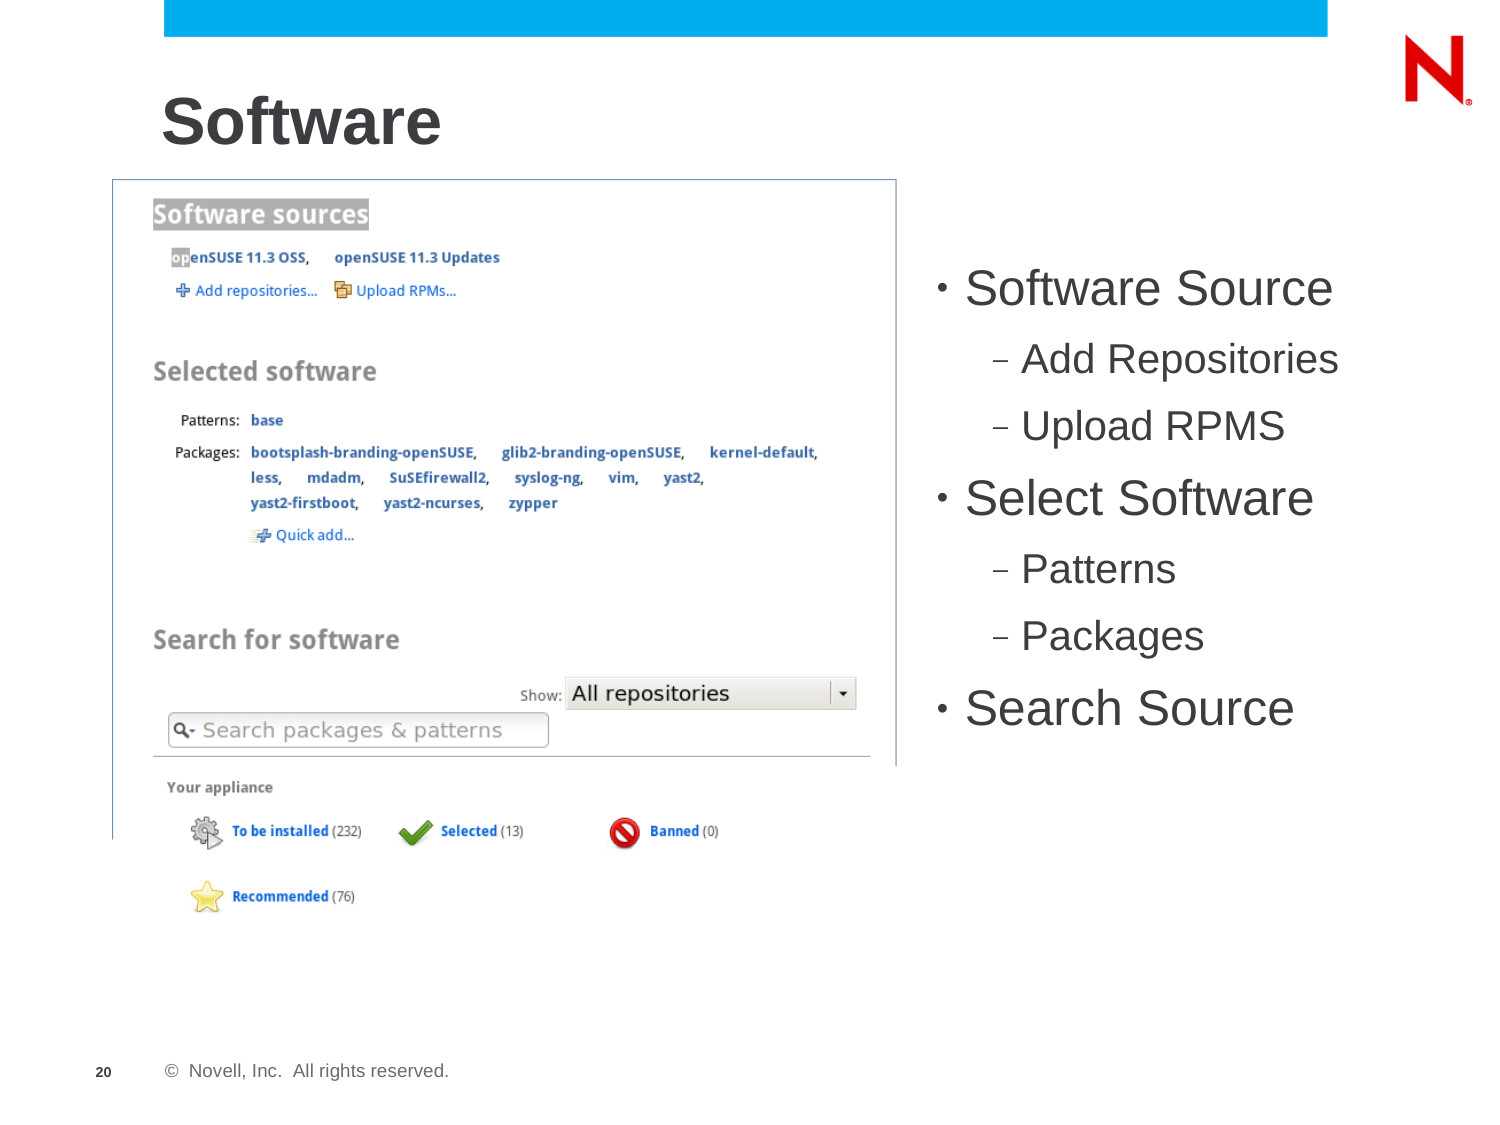

# Software
Software Source
Add Repositories
Upload RPMS
Select Software
Patterns
Packages
Search Source